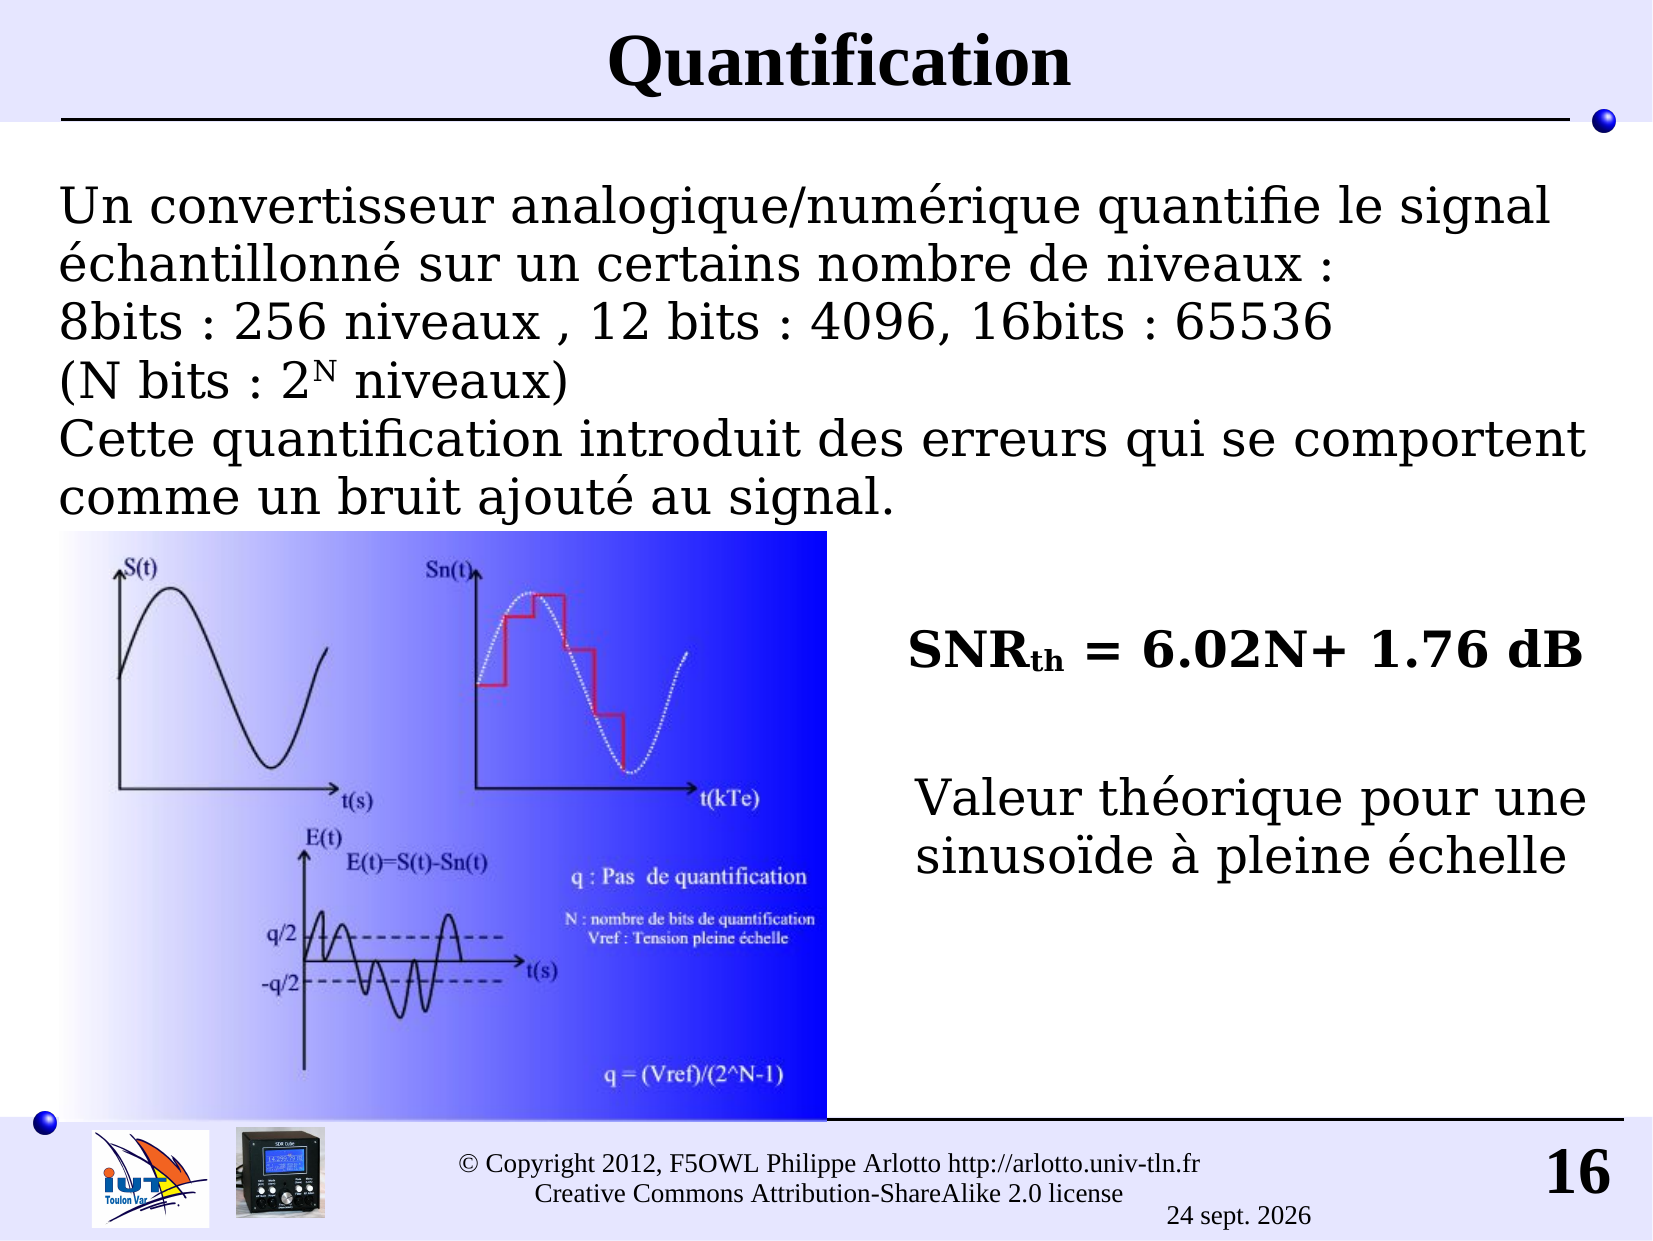

# Quantification
Un convertisseur analogique/numérique quantifie le signal
échantillonné sur un certains nombre de niveaux :
8bits : 256 niveaux , 12 bits : 4096, 16bits : 65536
(N bits : 2N niveaux)
Cette quantification introduit des erreurs qui se comportent
comme un bruit ajouté au signal.
SNRth = 6.02N+ 1.76 dB
Valeur théorique pour une
sinusoïde à pleine échelle